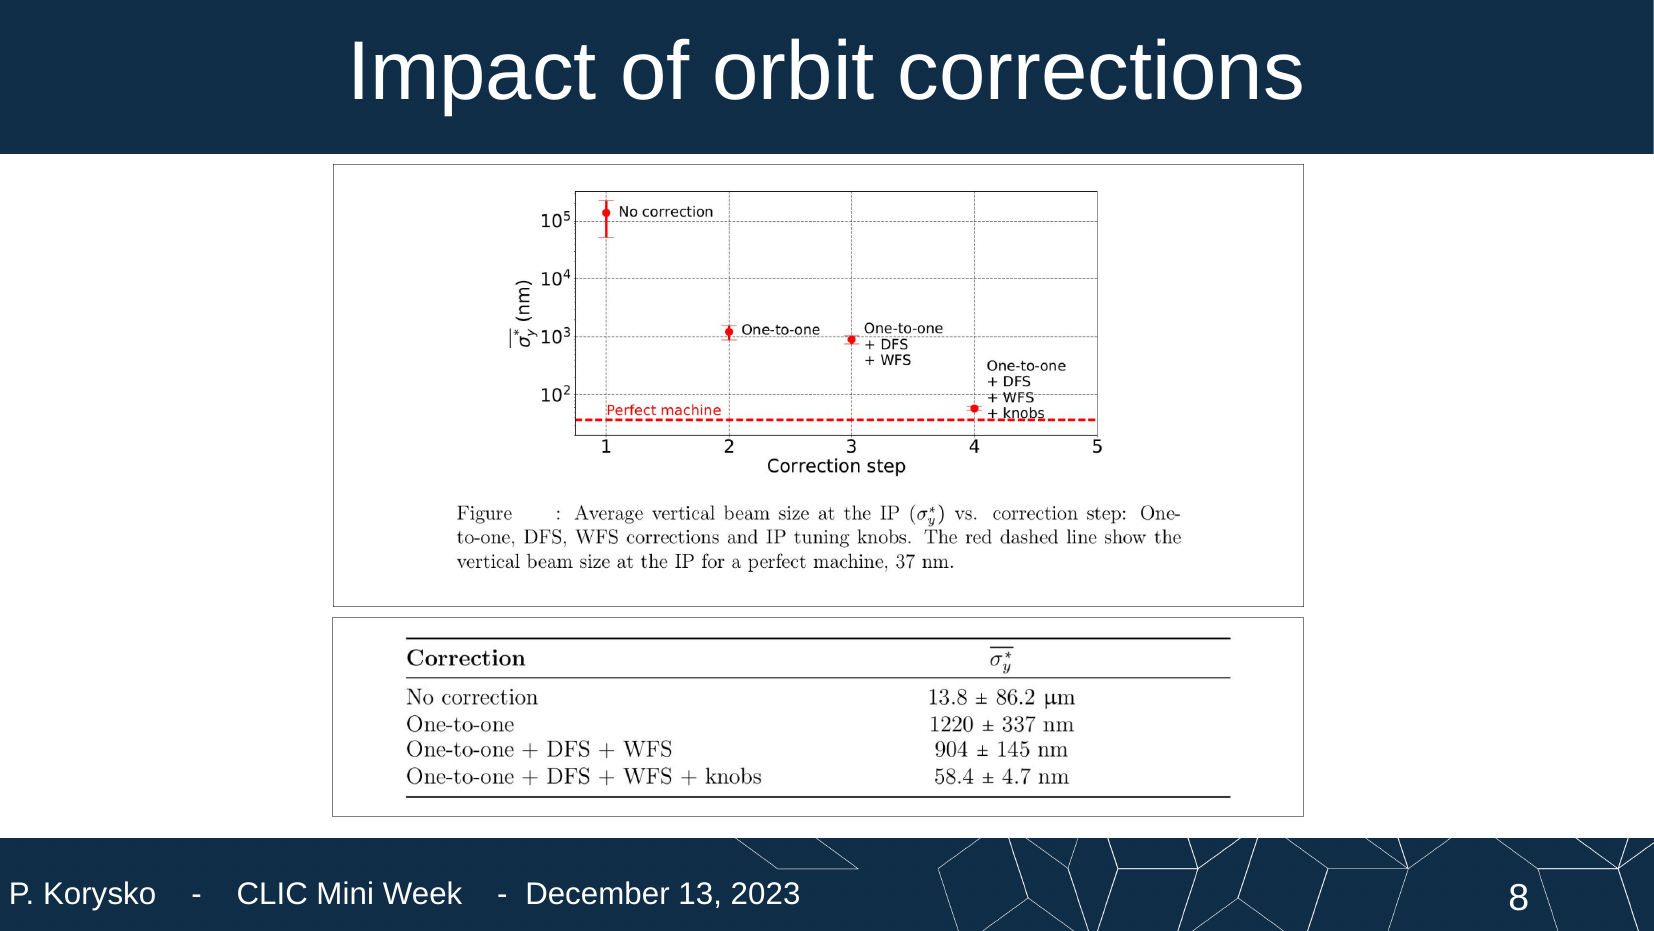

Impact of orbit corrections
P. Korysko - CLIC Mini Week - December 13, 2023